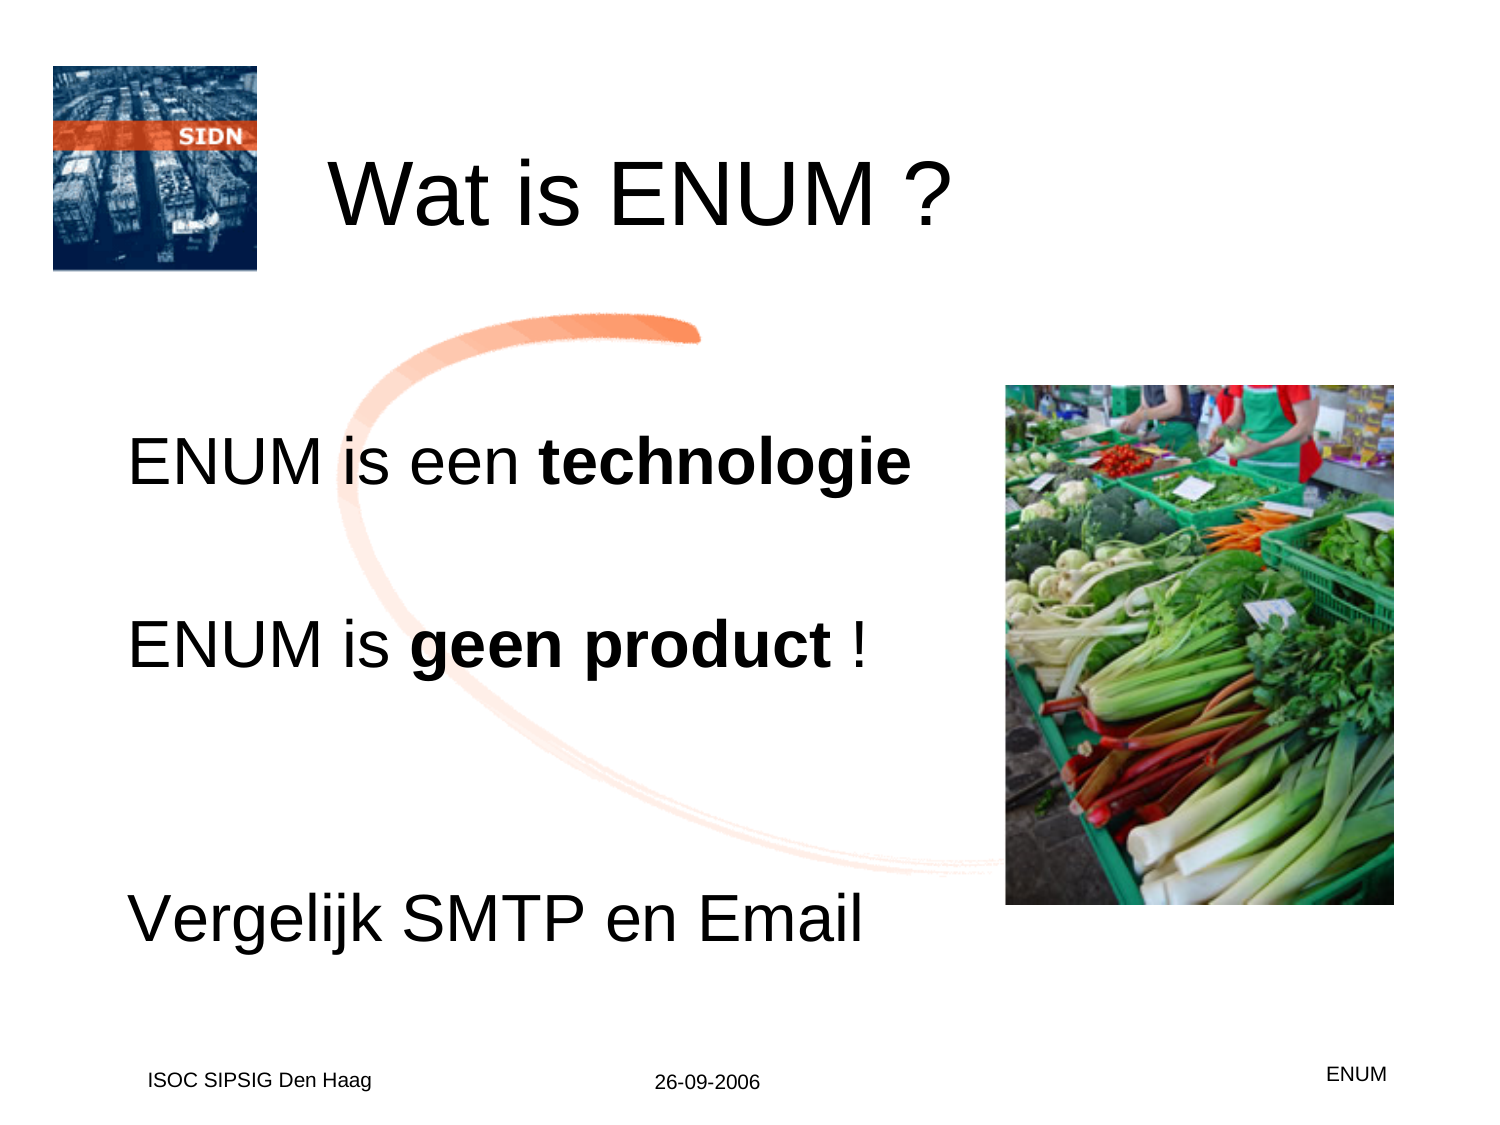

# Wat is ENUM ?
ENUM is een technologie
ENUM is geen product !
Vergelijk SMTP en Email